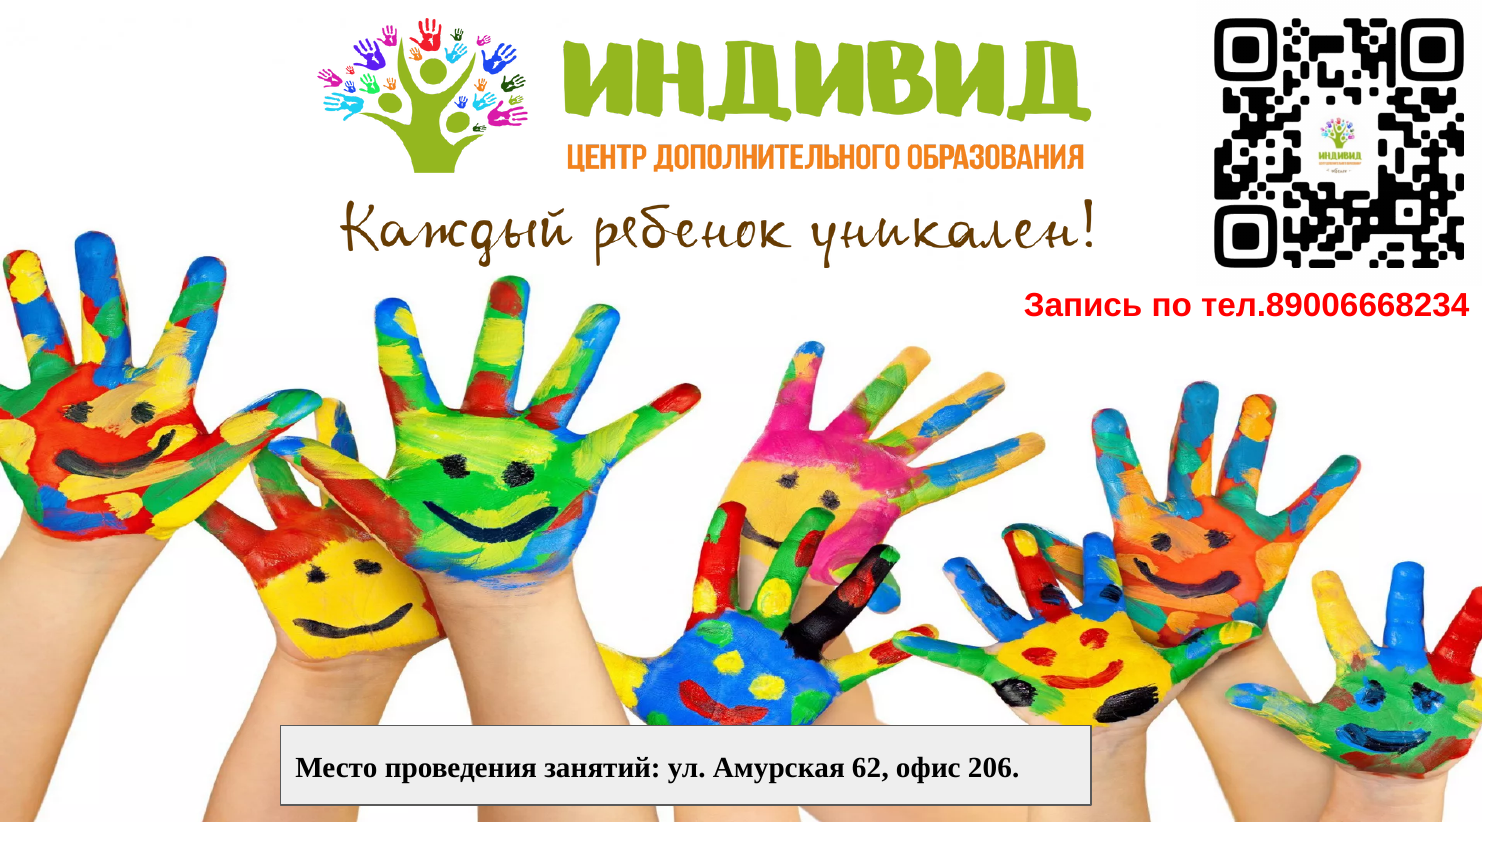

Запись по тел.89006668234
Место проведения занятий: ул. Амурская 62, офис 206.